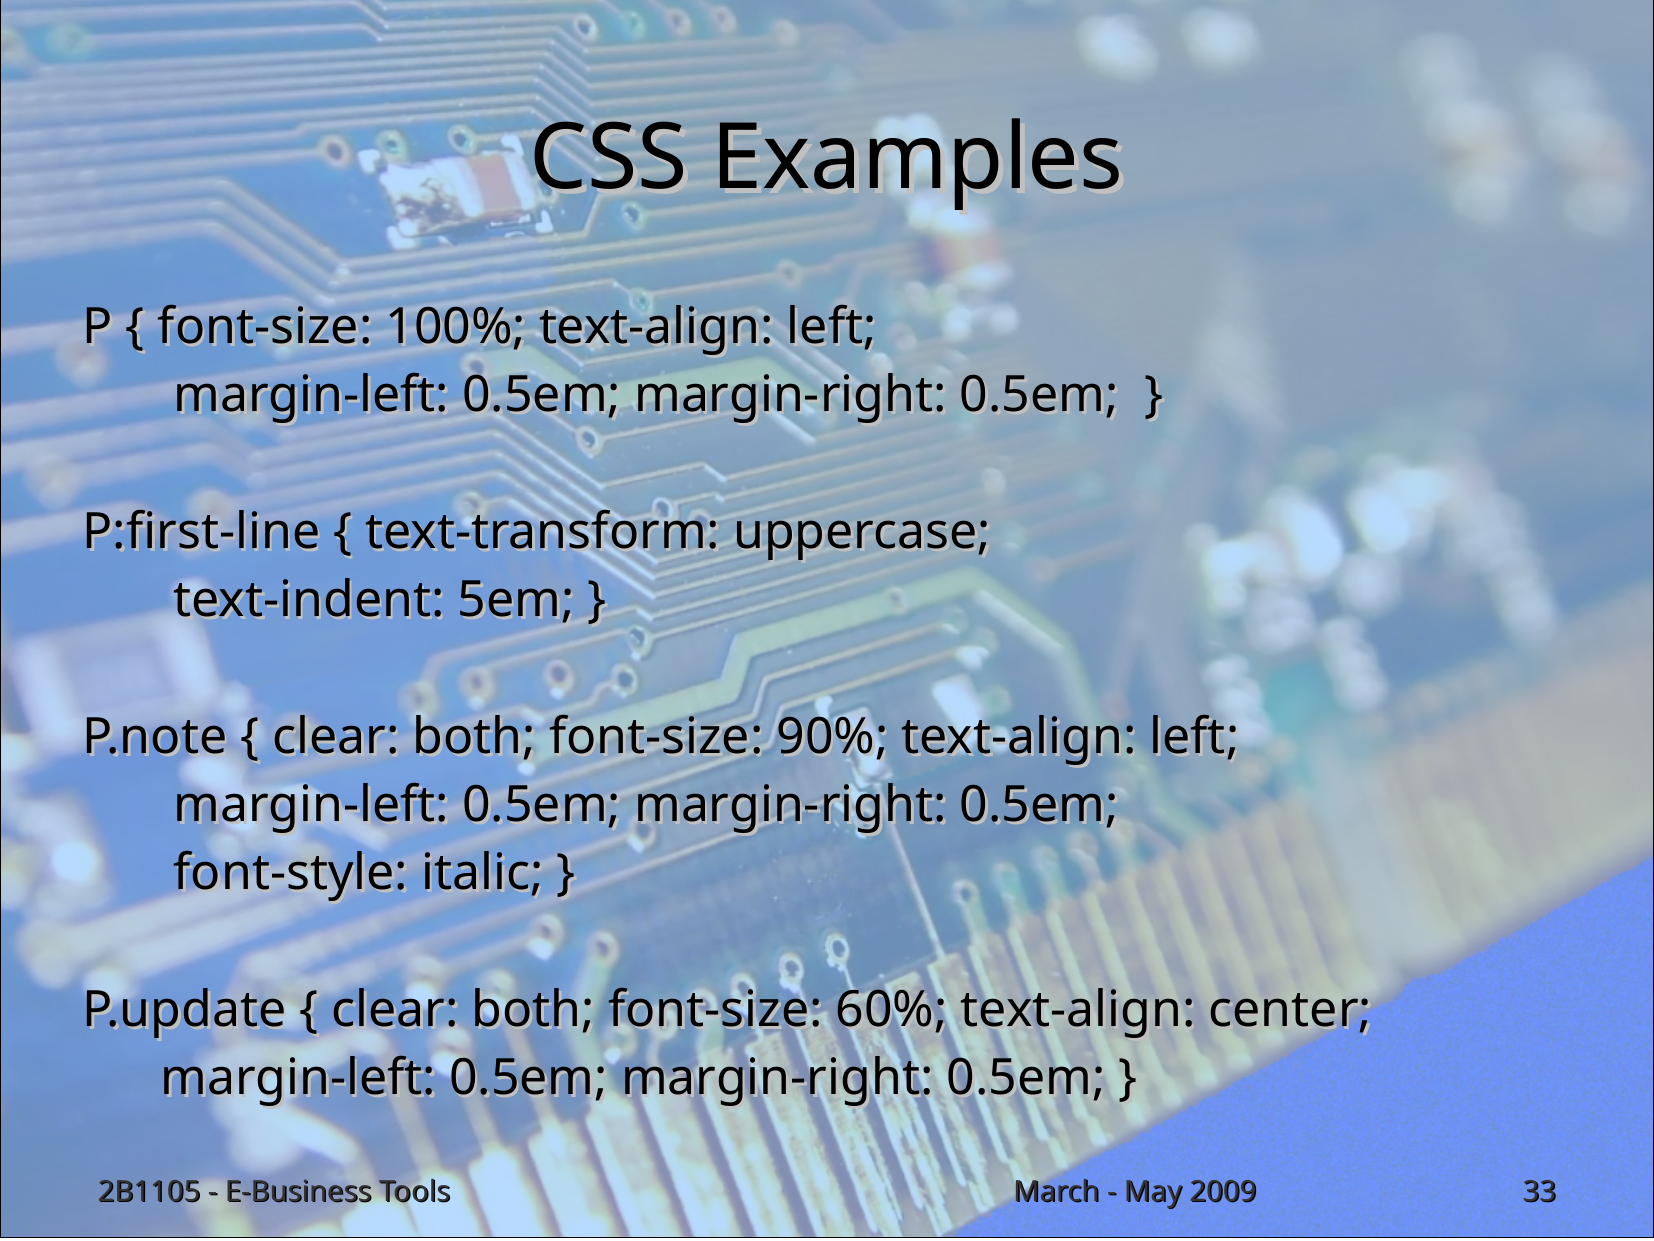

# CSS Examples
P { font-size: 100%; text-align: left;
 margin-left: 0.5em; margin-right: 0.5em; }
P:first-line { text-transform: uppercase;
 text-indent: 5em; }
P.note { clear: both; font-size: 90%; text-align: left;
 margin-left: 0.5em; margin-right: 0.5em;
 font-style: italic; }
P.update { clear: both; font-size: 60%; text-align: center;
 margin-left: 0.5em; margin-right: 0.5em; }